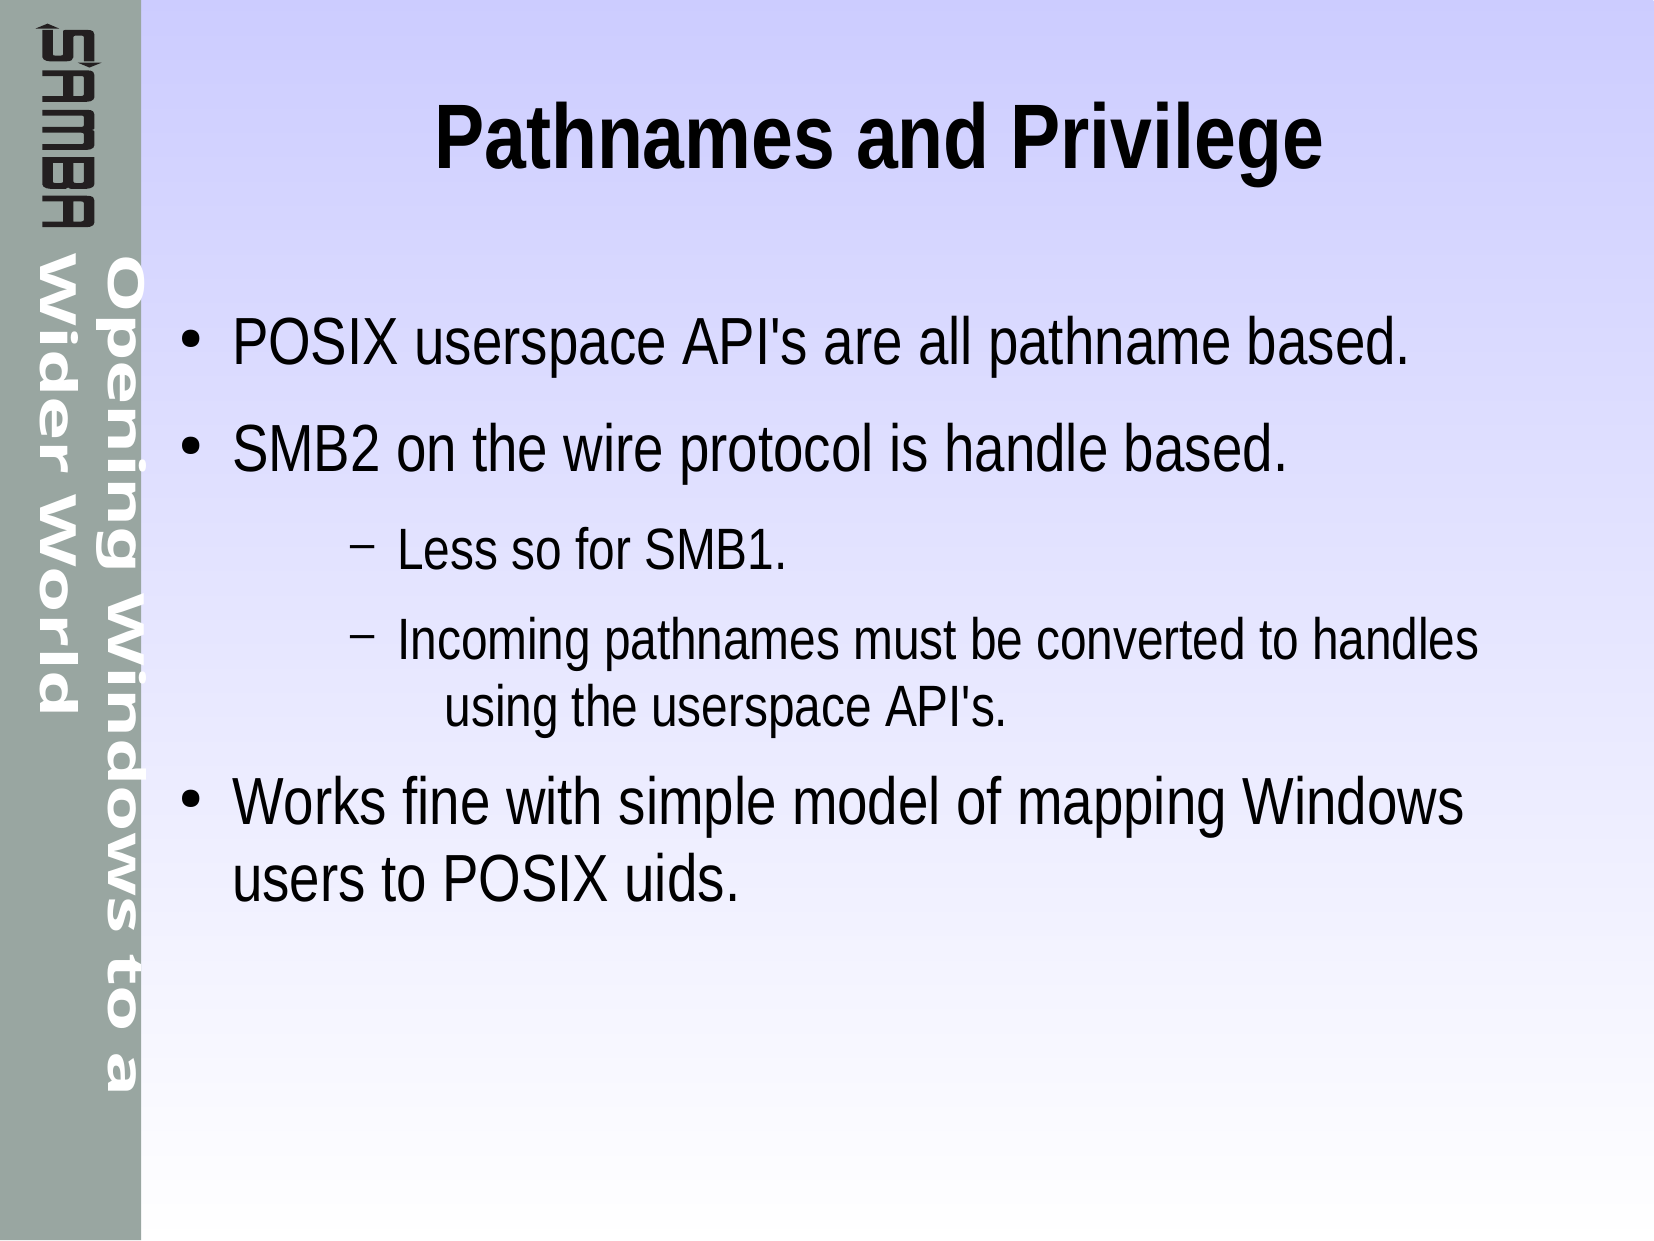

# Pathnames and Privilege
POSIX userspace API's are all pathname based.
SMB2 on the wire protocol is handle based.
Less so for SMB1.
Incoming pathnames must be converted to handles using the userspace API's.
Works fine with simple model of mapping Windows users to POSIX uids.